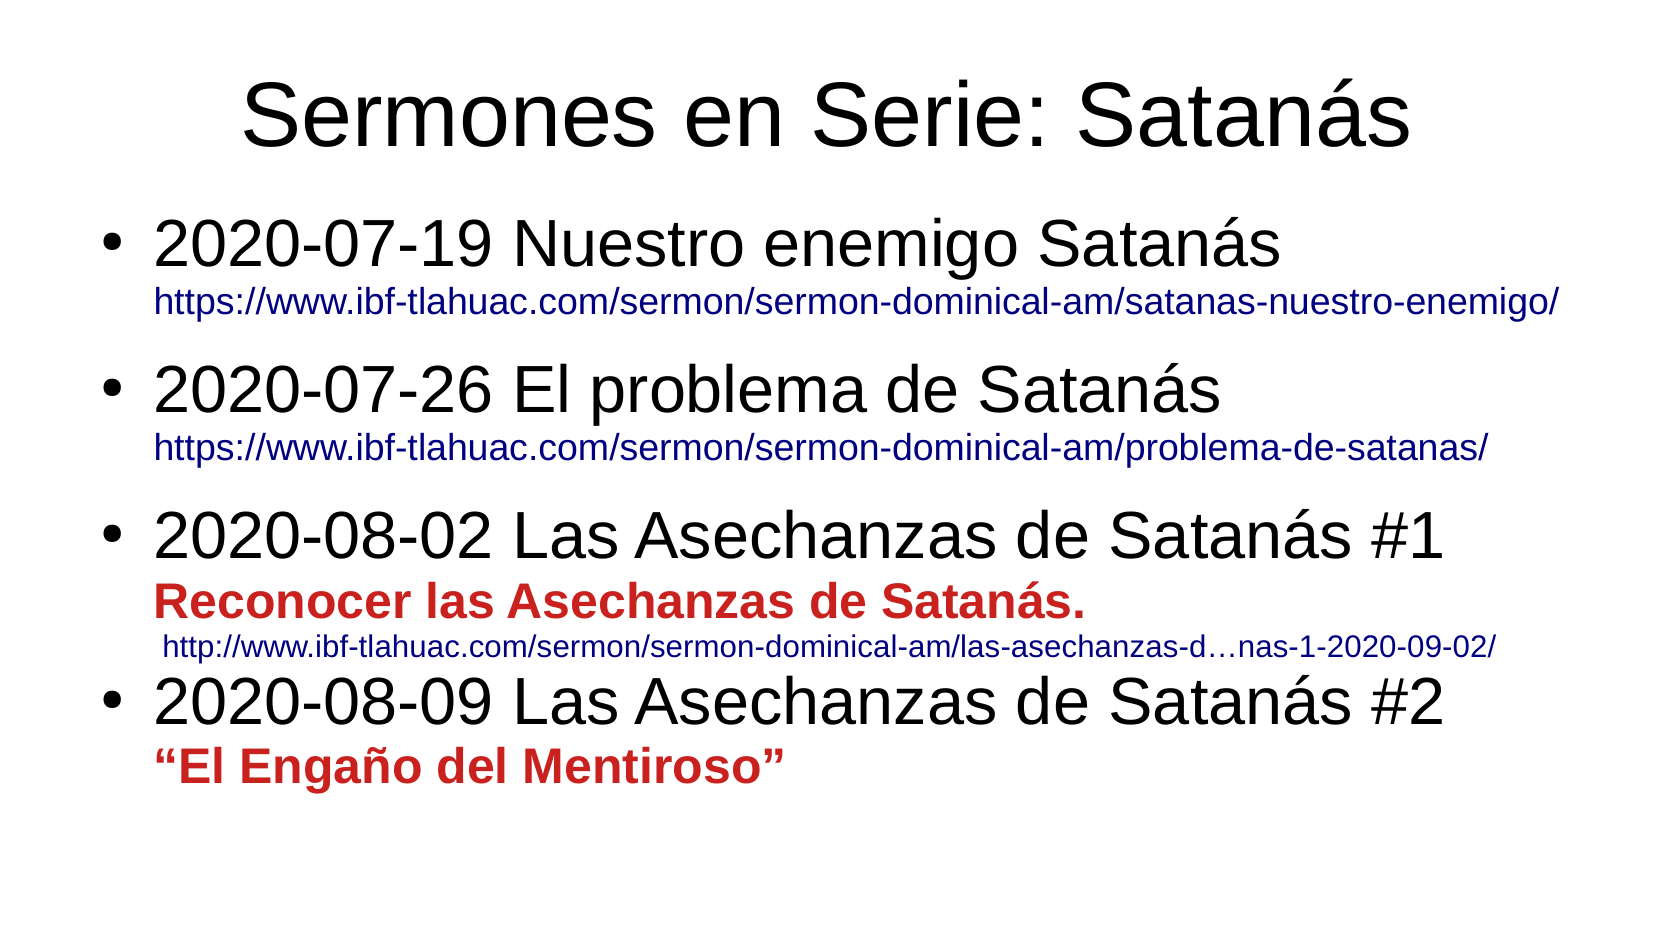

# Sermones en Serie: Satanás
2020-07-19 Nuestro enemigo Satanás
https://www.ibf-tlahuac.com/sermon/sermon-dominical-am/satanas-nuestro-enemigo/
2020-07-26 El problema de Satanás
https://www.ibf-tlahuac.com/sermon/sermon-dominical-am/problema-de-satanas/
2020-08-02 Las Asechanzas de Satanás #1
Reconocer las Asechanzas de Satanás.
 http://www.ibf-tlahuac.com/sermon/sermon-dominical-am/las-asechanzas-d…nas-1-2020-09-02/ ‎
2020-08-09 Las Asechanzas de Satanás #2
“El Engaño del Mentiroso”